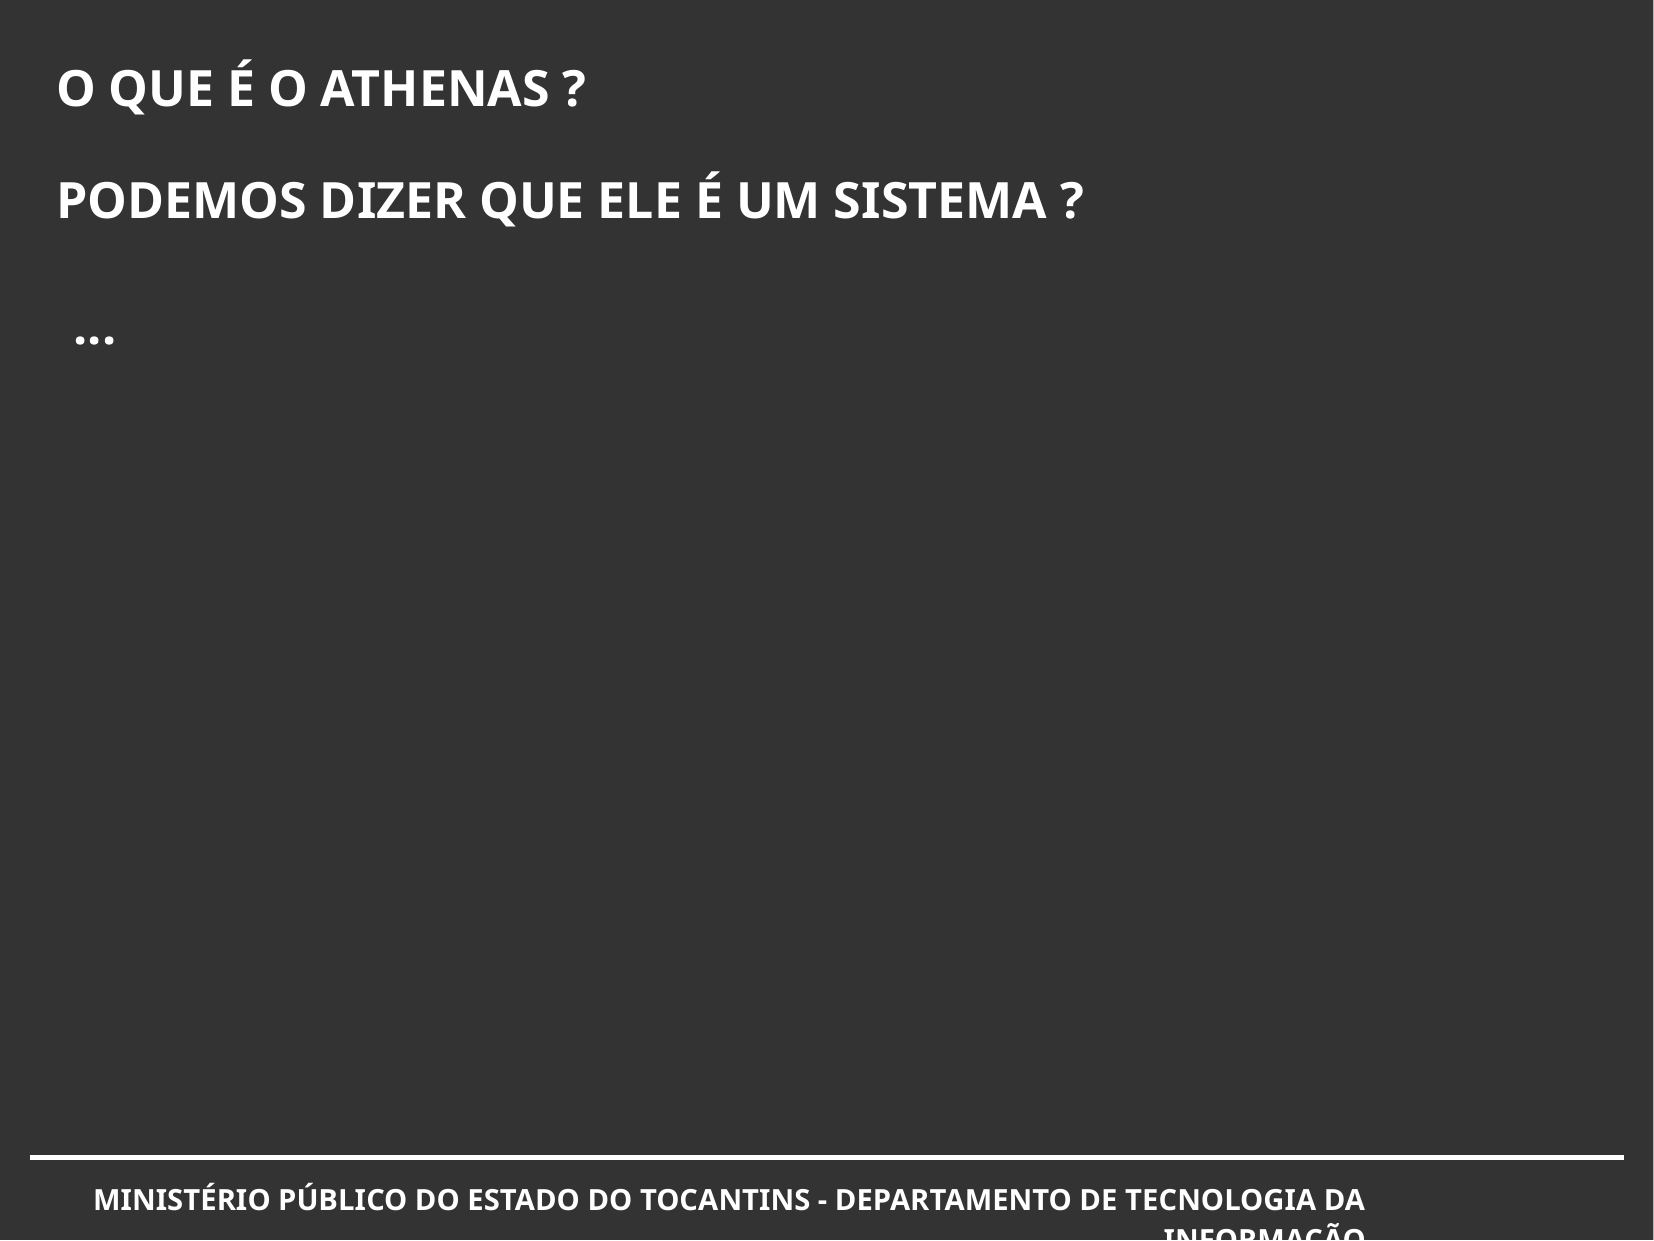

O QUE É O ATHENAS ?
PODEMOS DIZER QUE ELE É UM SISTEMA ?
...
MINISTÉRIO PÚBLICO DO ESTADO DO TOCANTINS - DEPARTAMENTO DE TECNOLOGIA DA INFORMAÇÃO